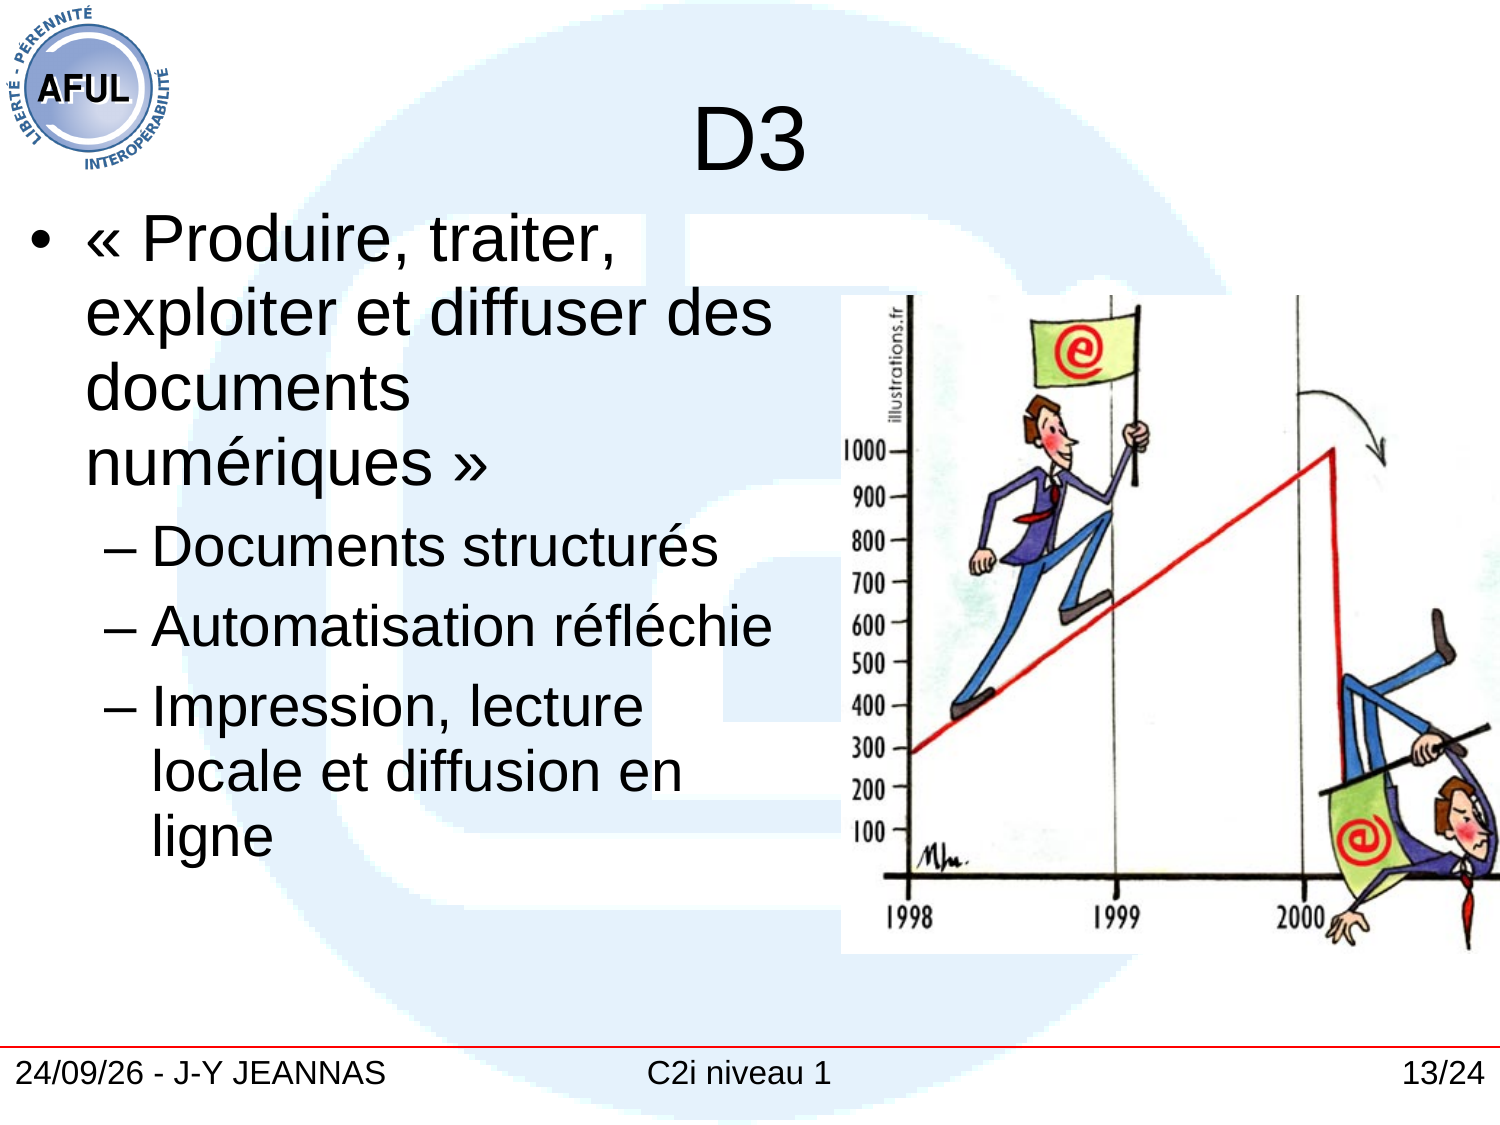

# D3
« Produire, traiter, exploiter et diffuser des documents numériques »
Documents structurés
Automatisation réfléchie
Impression, lecture locale et diffusion en ligne
13